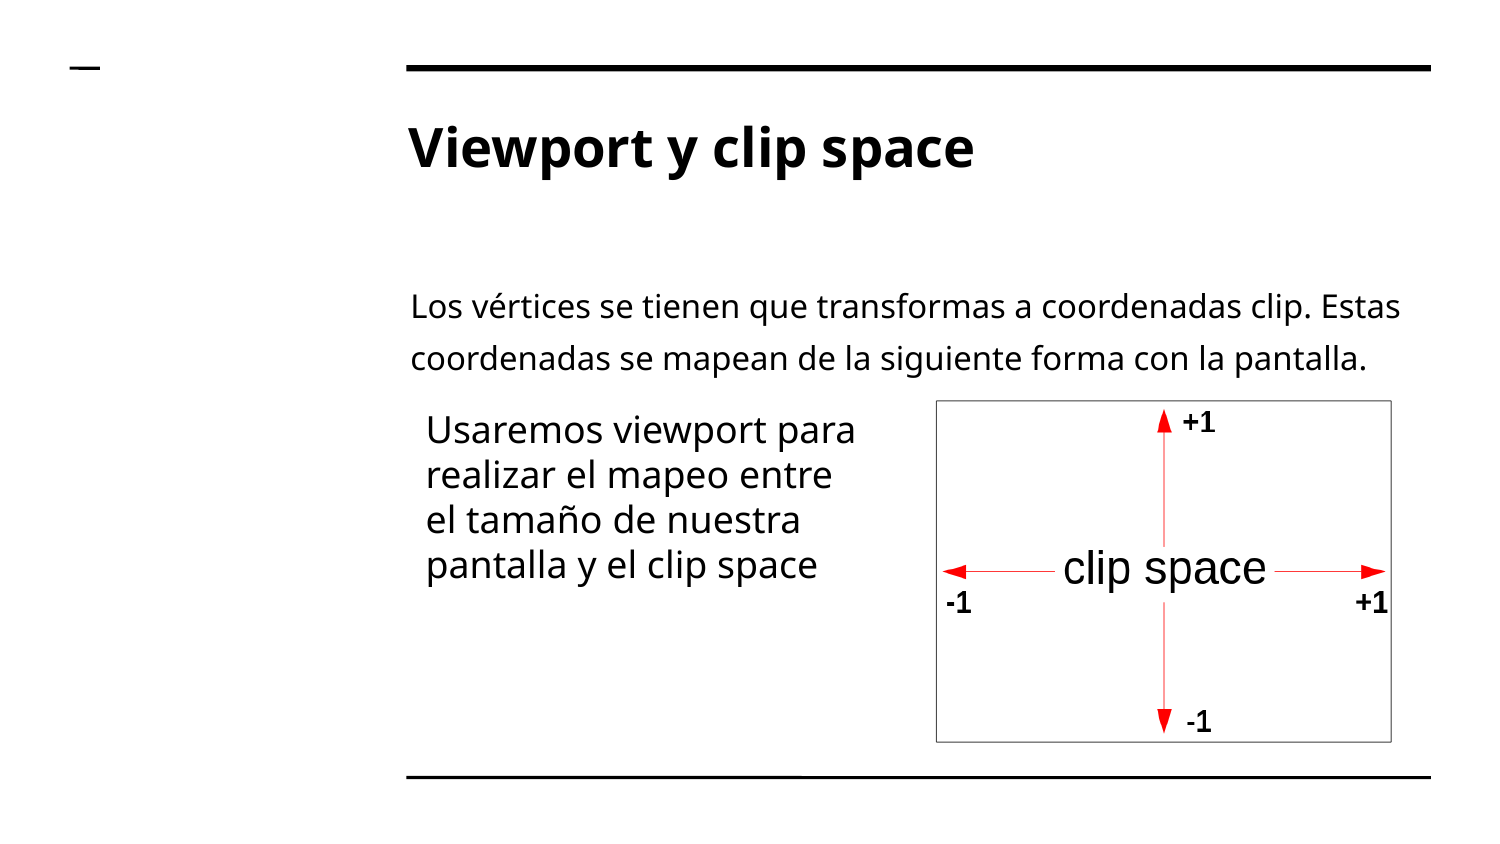

# Viewport y clip space
Los vértices se tienen que transformas a coordenadas clip. Estas coordenadas se mapean de la siguiente forma con la pantalla.
Usaremos viewport para realizar el mapeo entre el tamaño de nuestra pantalla y el clip space